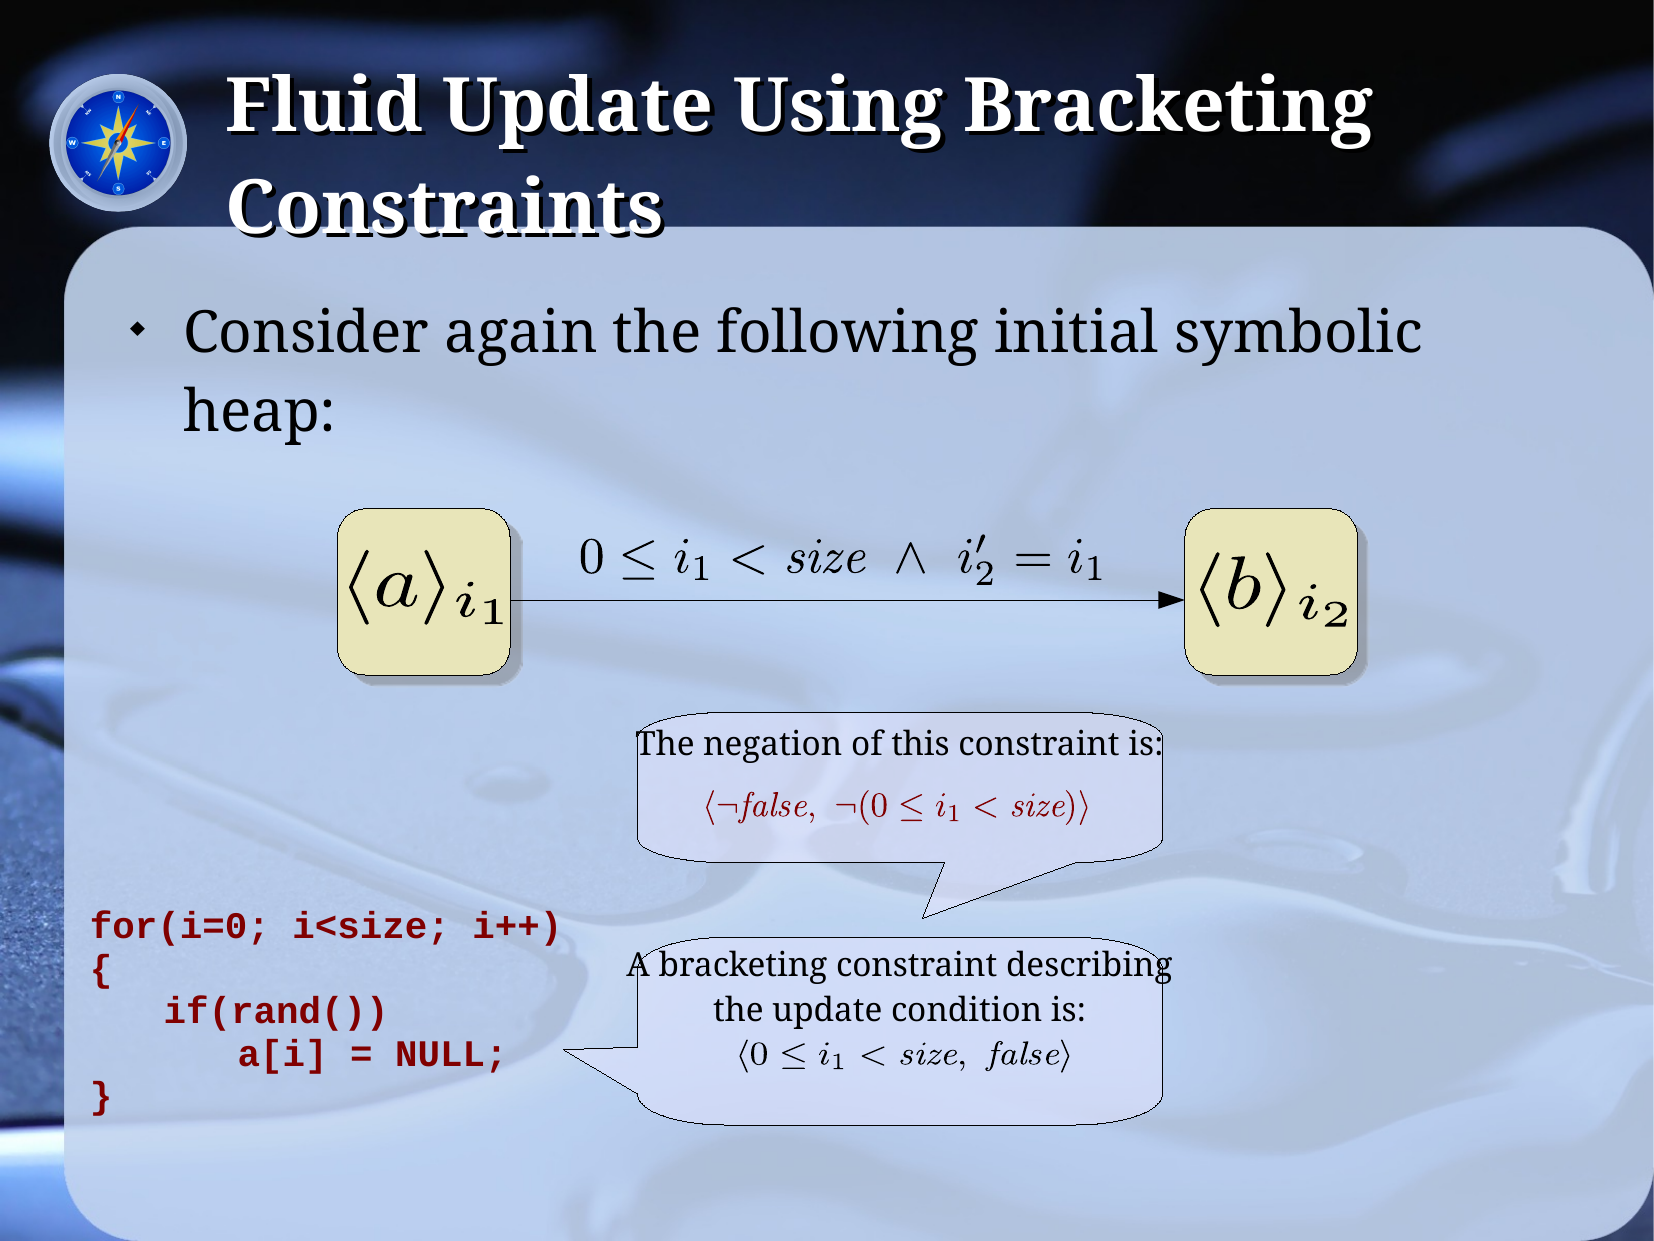

# Fluid Update Using Bracketing Constraints
Consider again the following initial symbolic heap:
The negation of this constraint is:
for(i=0; i<size; i++) {
	if(rand())
		a[i] = NULL;
}
A bracketing constraint describing
the update condition is: